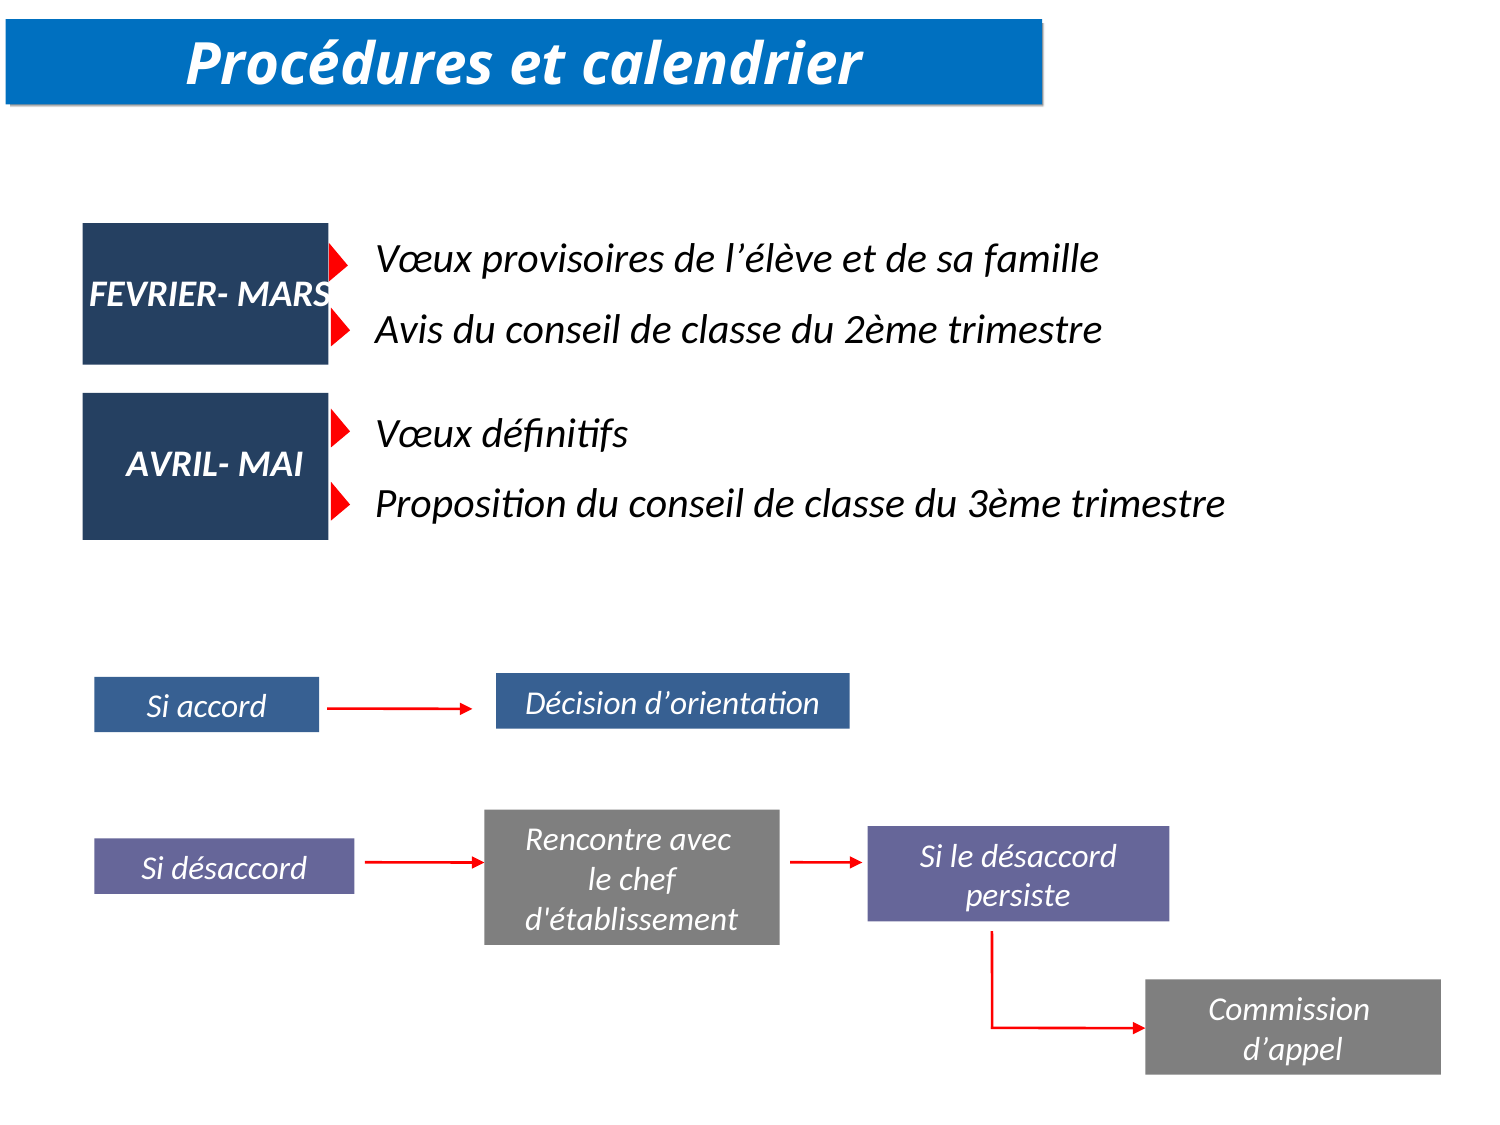

Procédures et calendrier
FEVRIER- MARS
Vœux provisoires de l’élève et de sa famille
Avis du conseil de classe du 2ème trimestre
AVRIL- MAI
Vœux définitifs
Proposition du conseil de classe du 3ème trimestre
Décision d’orientation
Si accord
Rencontre avec
le chef d'établissement
Si le désaccord persiste
Si désaccord
Commission
d’appel